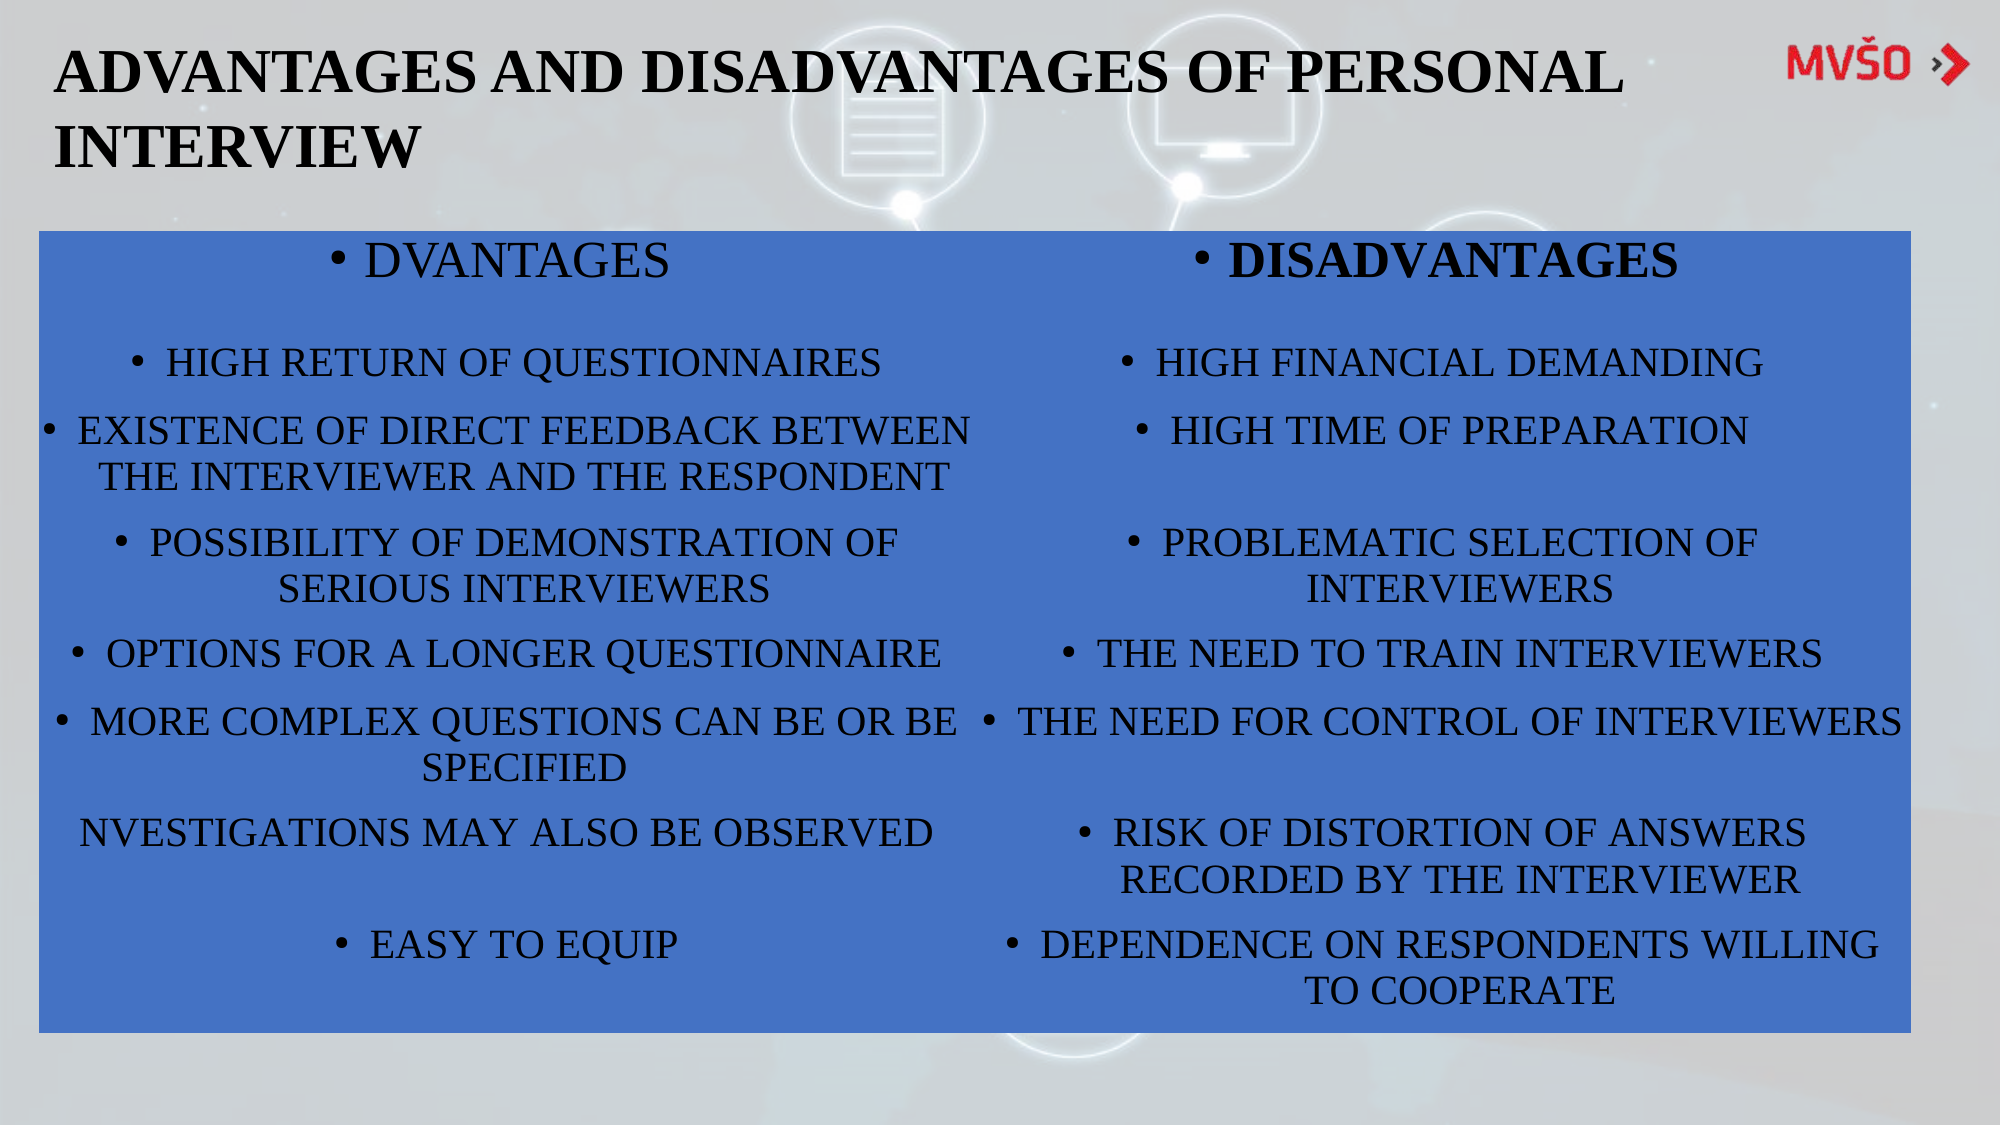

ADVANTAGES AND DISADVANTAGES OF PERSONAL INTERVIEW
| DVANTAGES | DISADVANTAGES |
| --- | --- |
| HIGH RETURN OF QUESTIONNAIRES | HIGH FINANCIAL DEMANDING |
| EXISTENCE OF DIRECT FEEDBACK BETWEEN THE INTERVIEWER AND THE RESPONDENT | HIGH TIME OF PREPARATION |
| POSSIBILITY OF DEMONSTRATION OF SERIOUS INTERVIEWERS | PROBLEMATIC SELECTION OF INTERVIEWERS |
| OPTIONS FOR A LONGER QUESTIONNAIRE | THE NEED TO TRAIN INTERVIEWERS |
| MORE COMPLEX QUESTIONS CAN BE OR BE SPECIFIED | THE NEED FOR CONTROL OF INTERVIEWERS |
| NVESTIGATIONS MAY ALSO BE OBSERVED | RISK OF DISTORTION OF ANSWERS RECORDED BY THE INTERVIEWER |
| EASY TO EQUIP | DEPENDENCE ON RESPONDENTS WILLING TO COOPERATE |